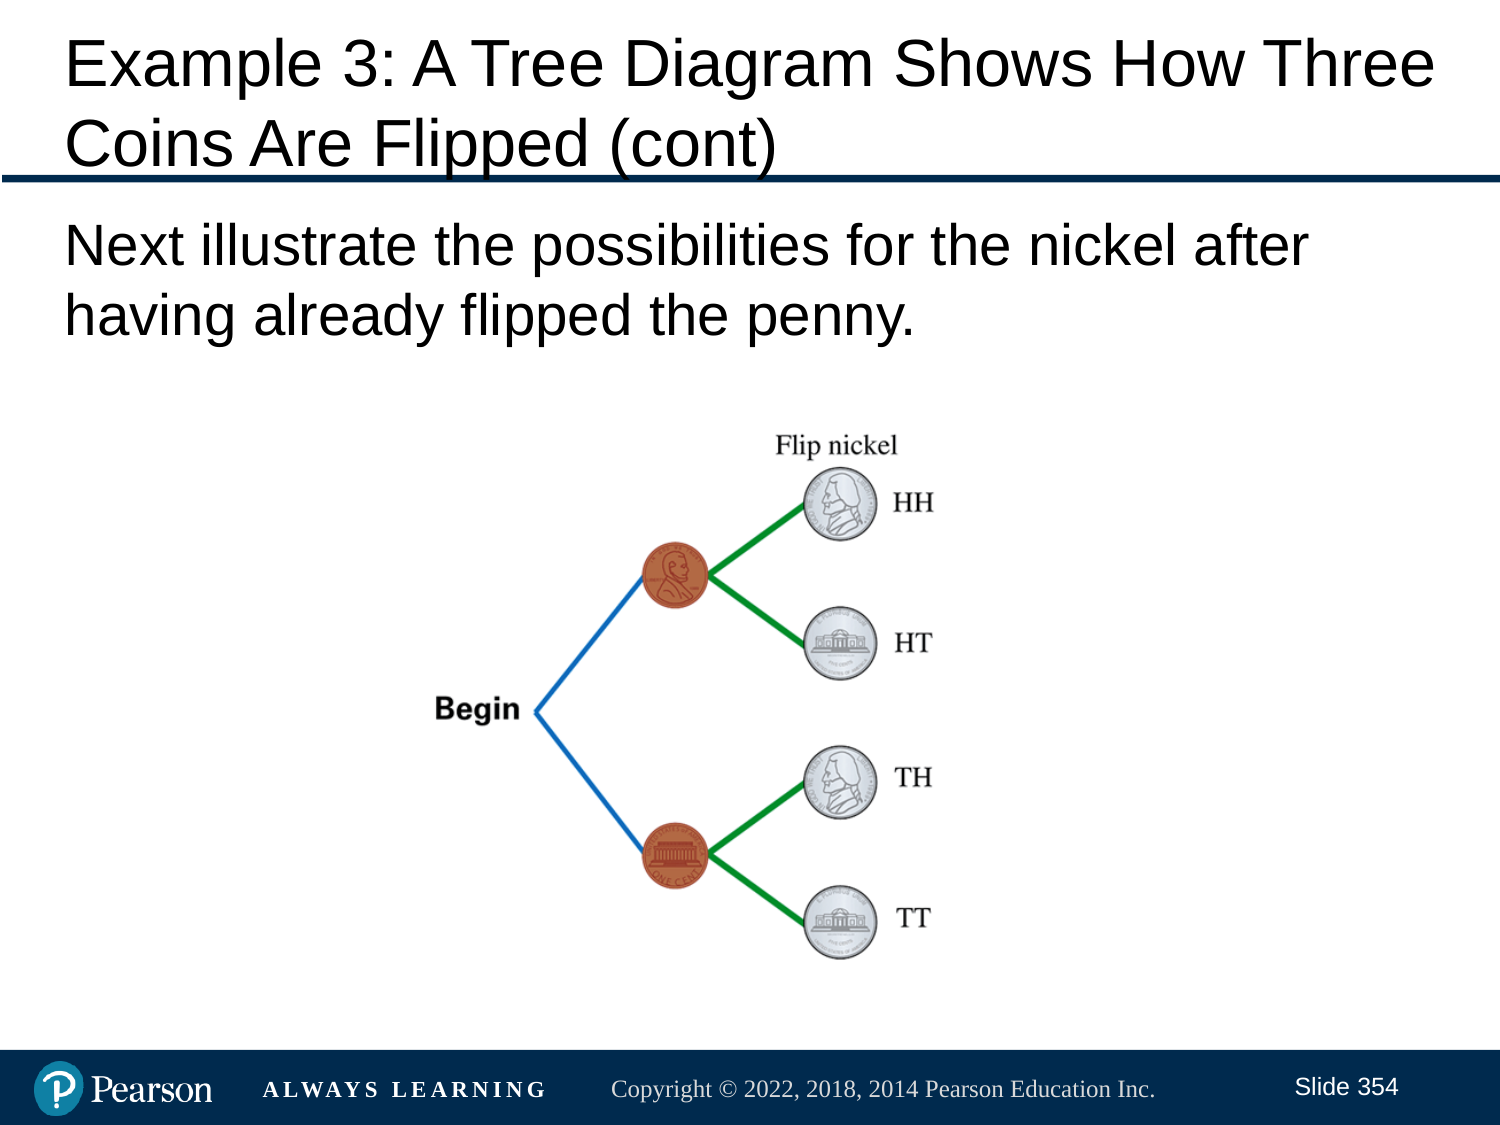

# Example 3: A Tree Diagram Shows How Three Coins Are Flipped (cont)
Next illustrate the possibilities for the nickel after having already flipped the penny.